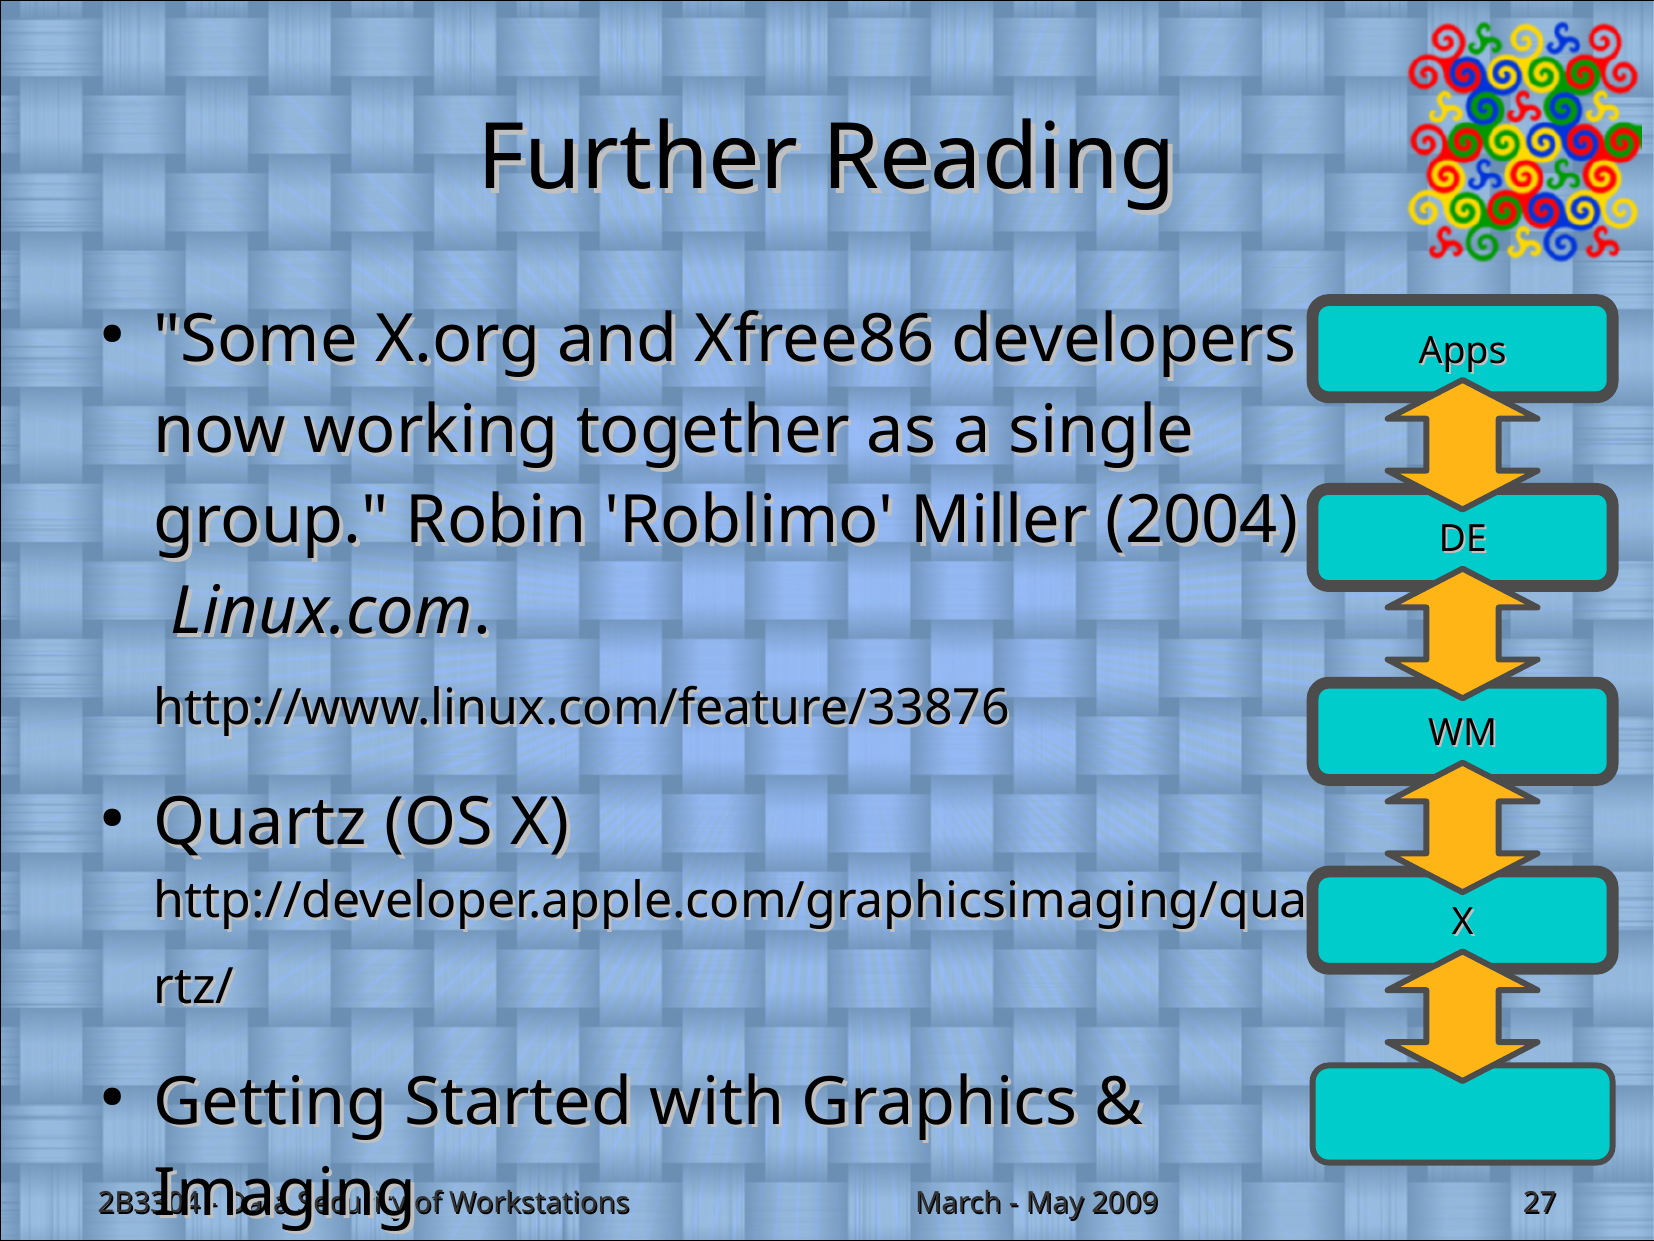

# Further Reading
"Some X.org and Xfree86 developers now working together as a single group." Robin 'Roblimo' Miller (2004) Linux.com.
http://www.linux.com/feature/33876
Quartz (OS X)
http://developer.apple.com/graphicsimaging/quartz/
Getting Started with Graphics & Imaging
http://developer.apple.com/referencelibrary/GettingStarted/GS_GraphicsImaging/
Apps
DE
WM
X